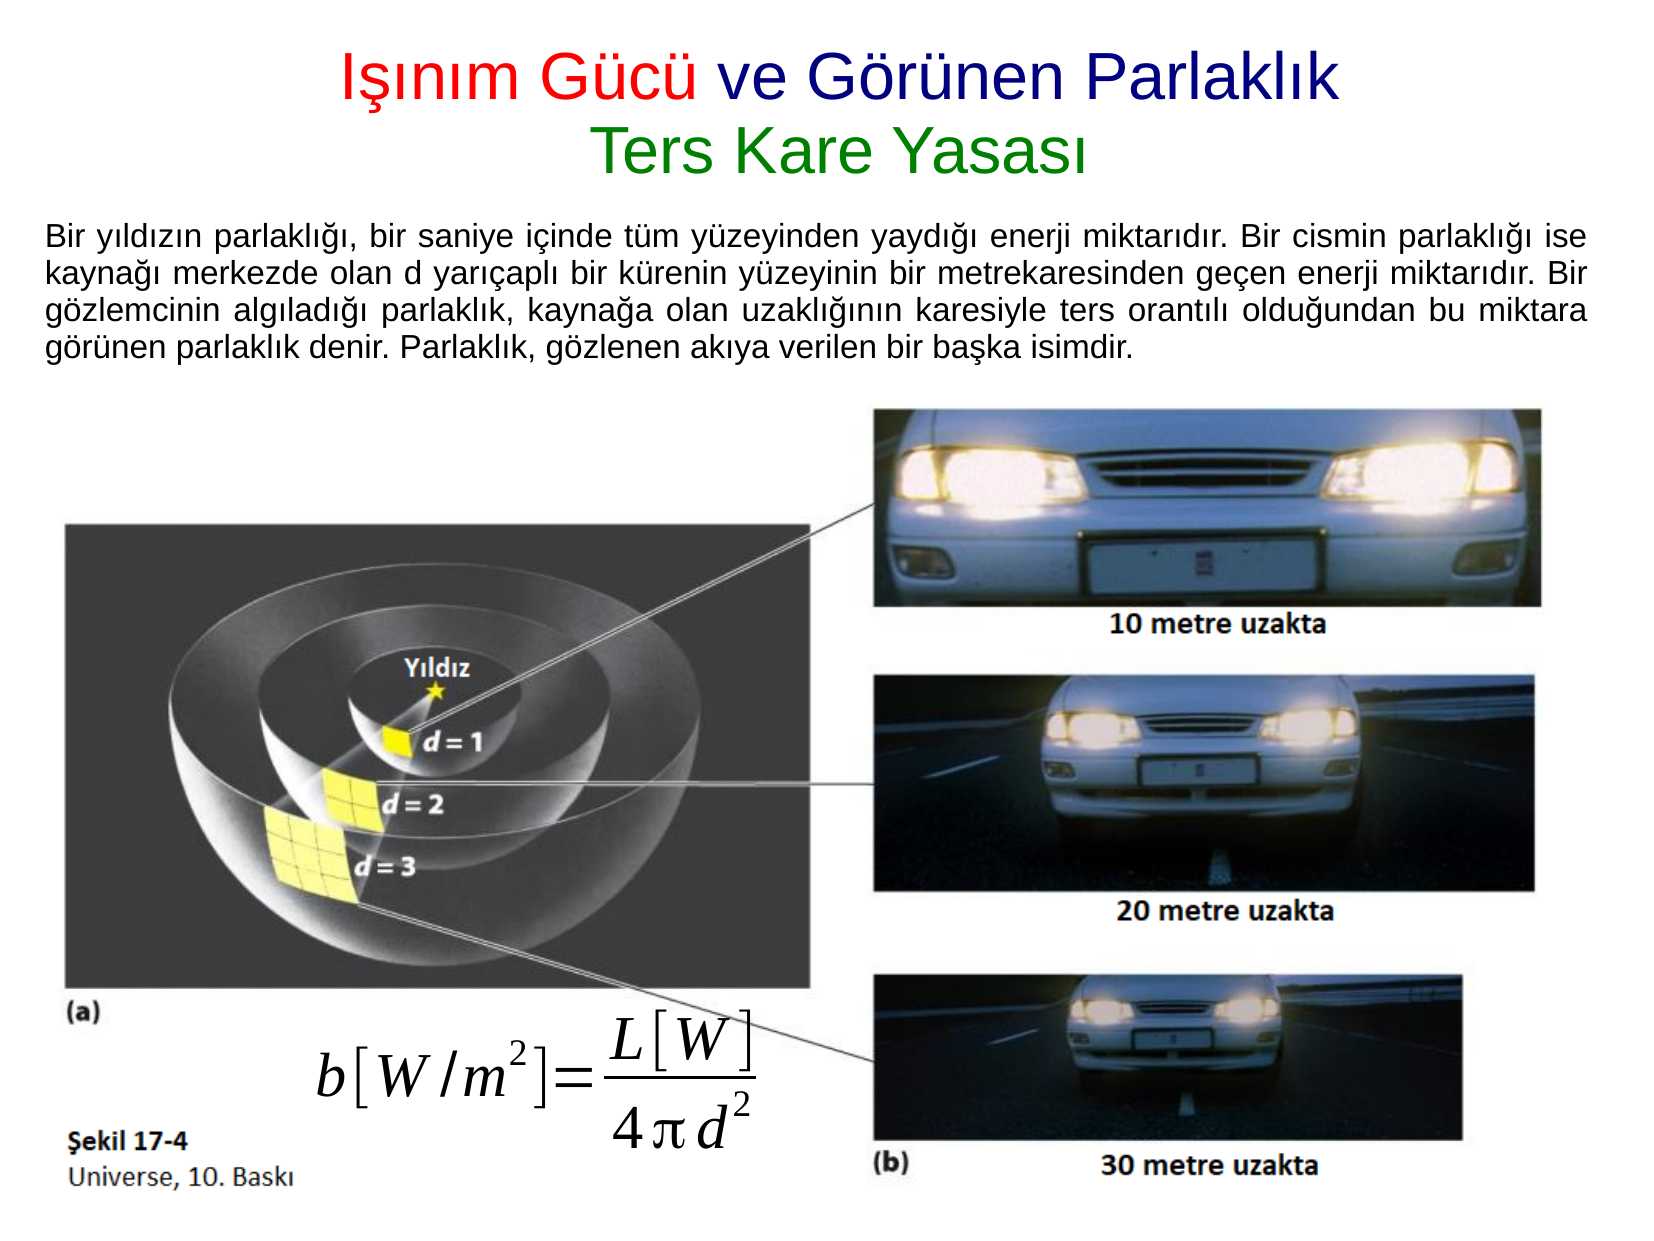

Işınım Gücü ve Görünen Parlaklık
Ters Kare Yasası
Bir yıldızın parlaklığı, bir saniye içinde tüm yüzeyinden yaydığı enerji miktarıdır. Bir cismin parlaklığı ise kaynağı merkezde olan d yarıçaplı bir kürenin yüzeyinin bir metrekaresinden geçen enerji miktarıdır. Bir gözlemcinin algıladığı parlaklık, kaynağa olan uzaklığının karesiyle ters orantılı olduğundan bu miktara görünen parlaklık denir. Parlaklık, gözlenen akıya verilen bir başka isimdir.